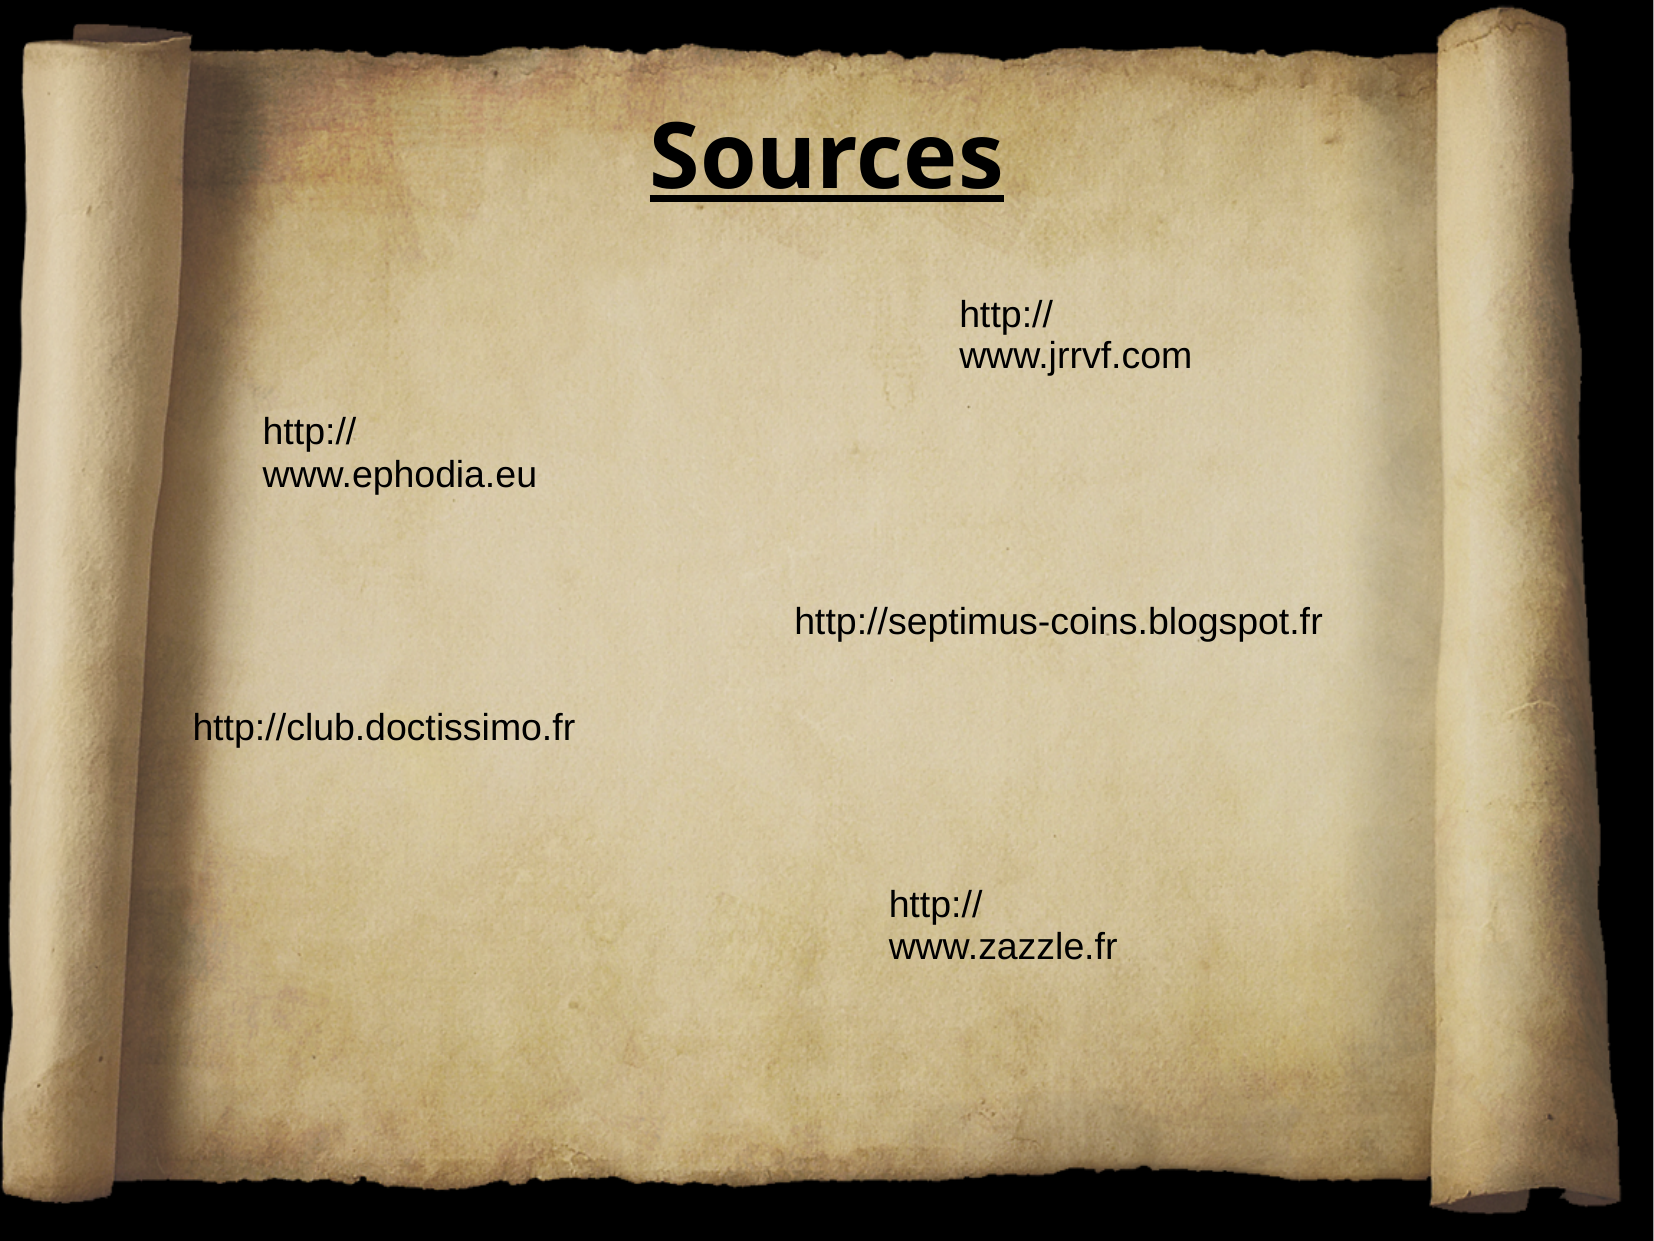

# Sources
http://www.jrrvf.com
http://www.ephodia.eu
http://septimus-coins.blogspot.fr
http://club.doctissimo.fr
http://www.zazzle.fr